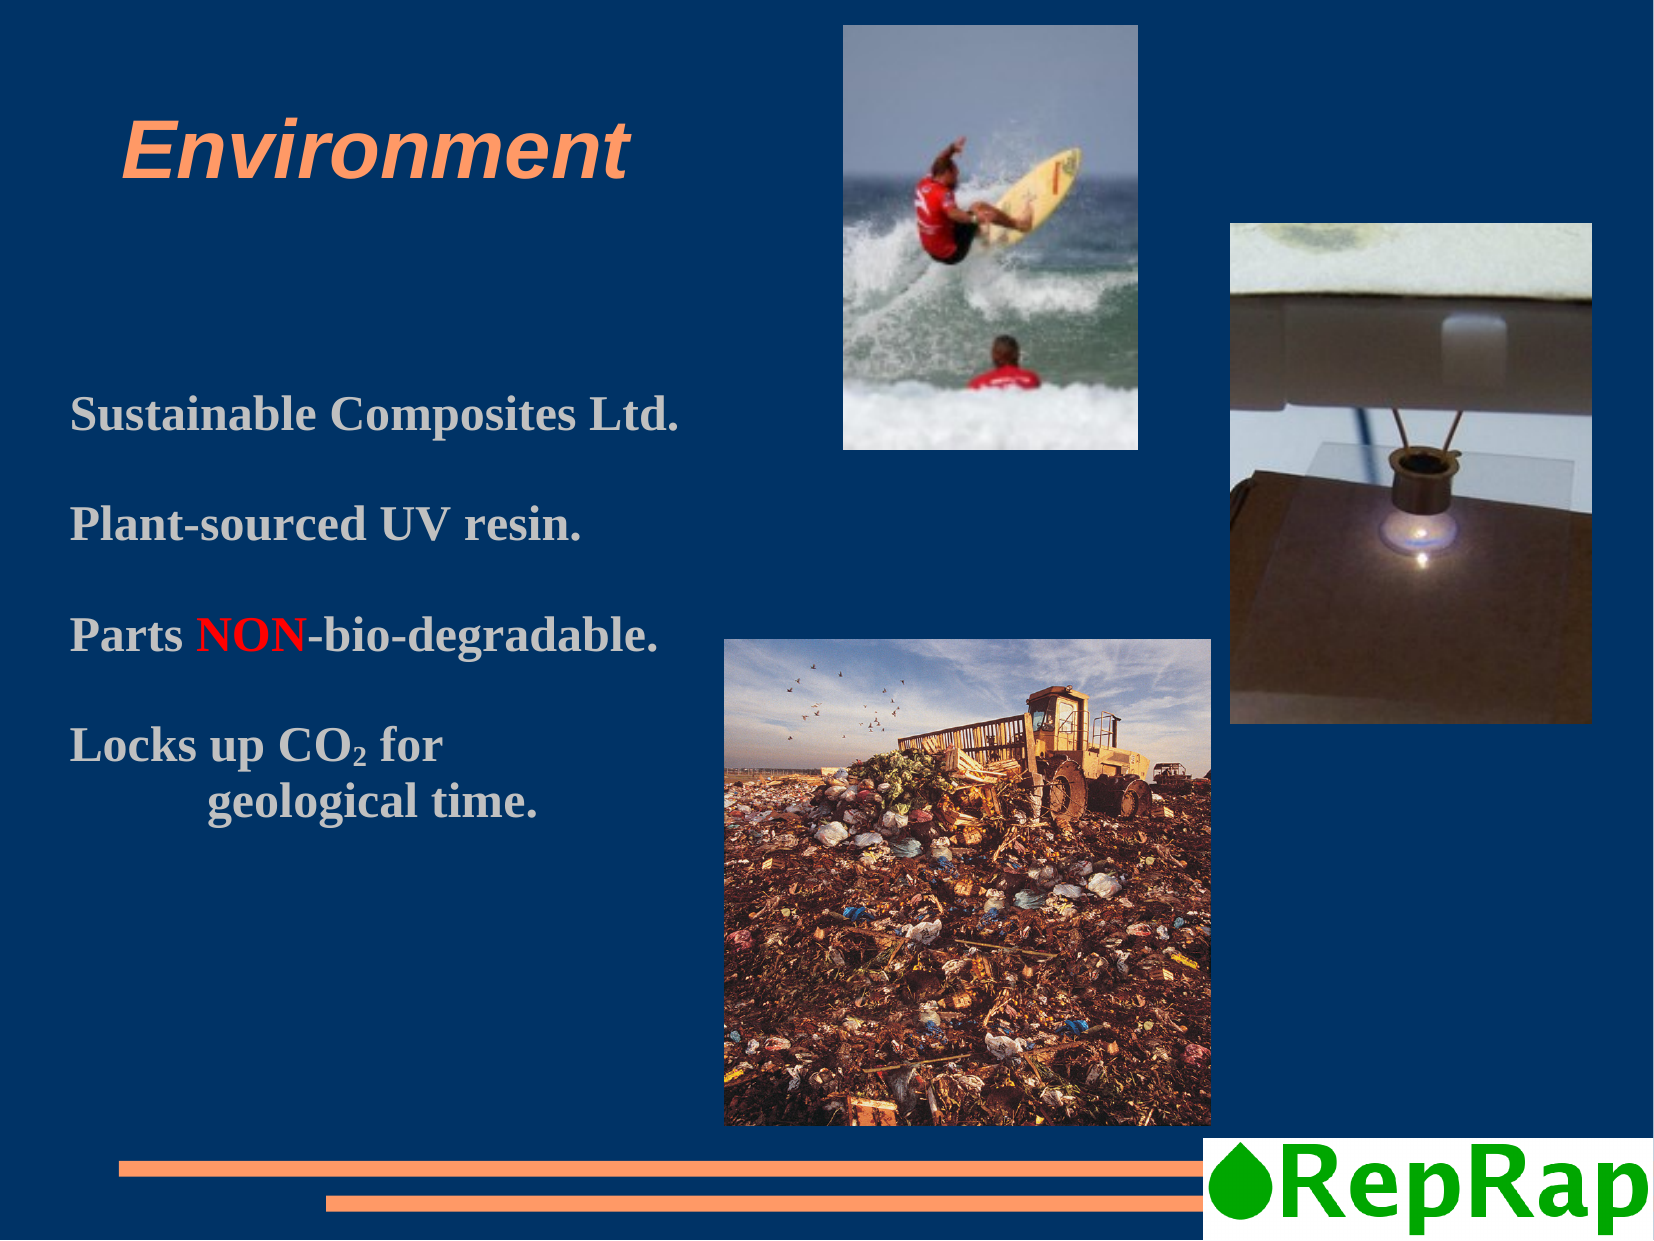

# Environment
 Sustainable Composites Ltd.
 Plant-sourced UV resin.
 Parts NON-bio-degradable.
 Locks up CO2 for
 geological time.